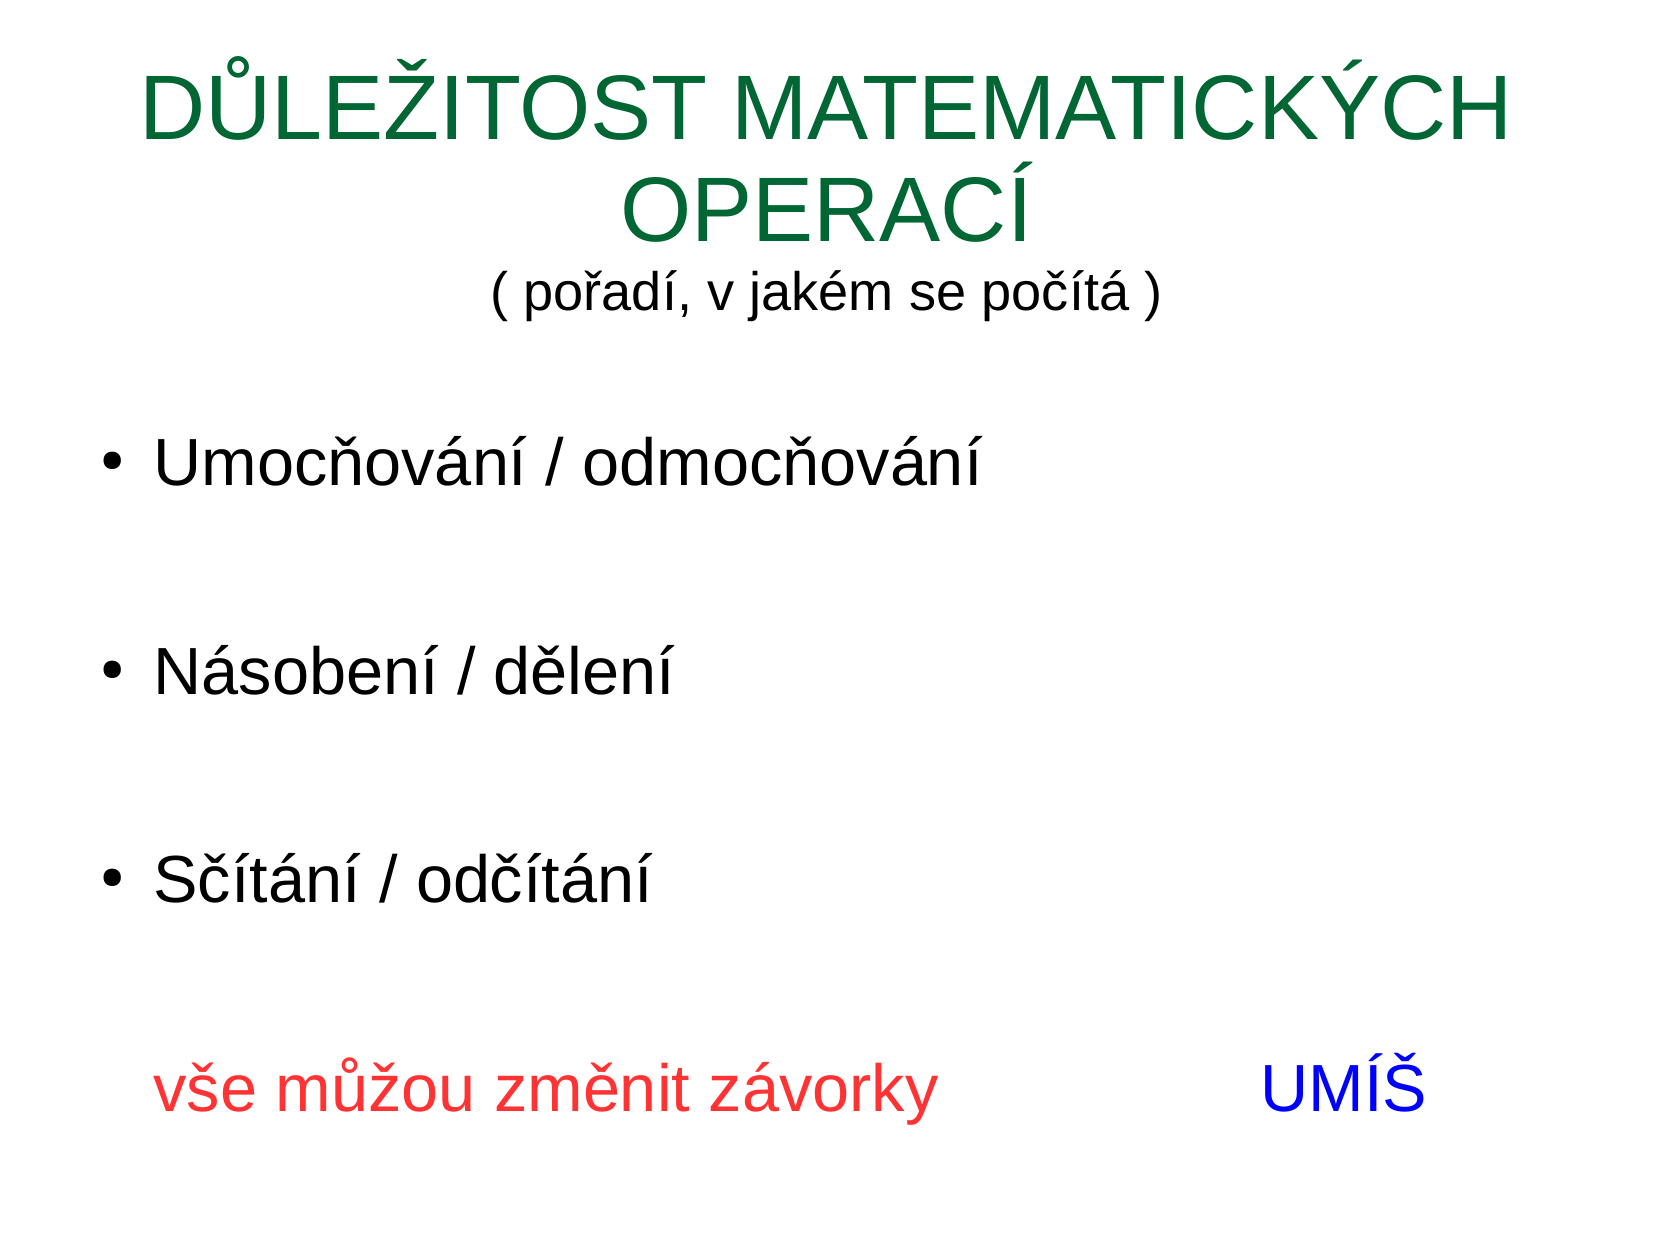

# DŮLEŽITOST MATEMATICKÝCH OPERACÍ ( pořadí, v jakém se počítá )
Umocňování / odmocňování
Násobení / dělení
Sčítání / odčítání
vše můžou změnit závorky 	UMÍŠ